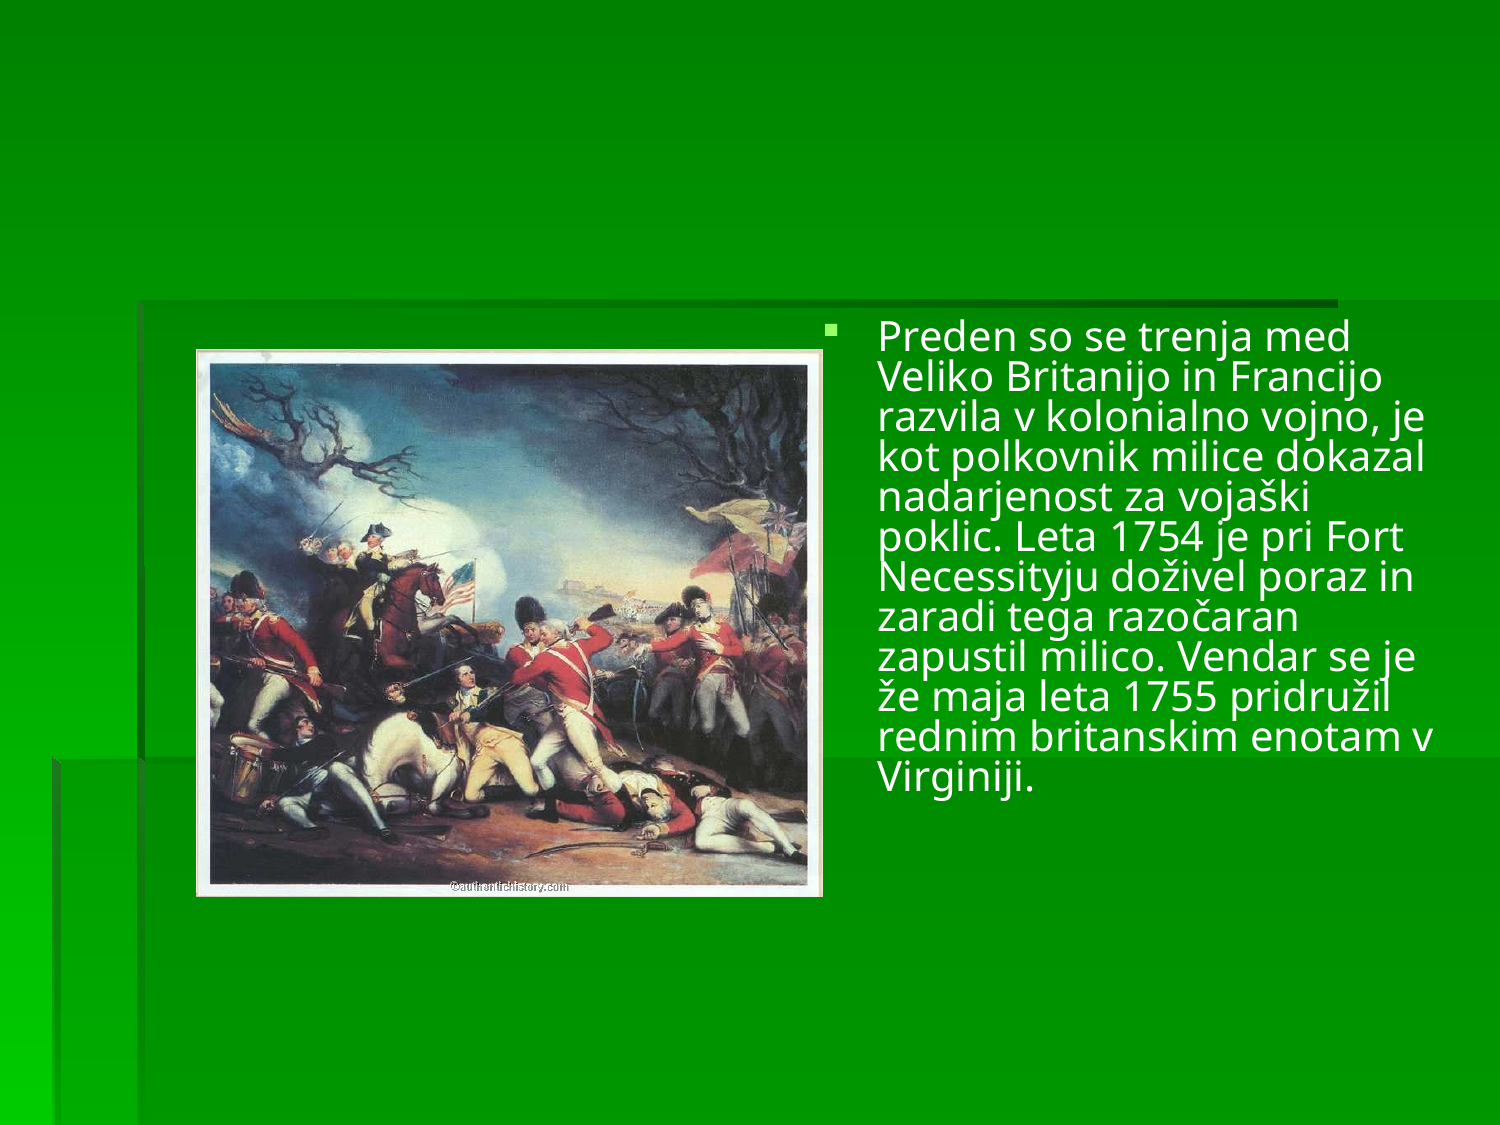

# Preden so se trenja med Veliko Britanijo in Francijo razvila v kolonialno vojno, je kot polkovnik milice dokazal nadarjenost za vojaški poklic. Leta 1754 je pri Fort Necessityju doživel poraz in zaradi tega razočaran zapustil milico. Vendar se je že maja leta 1755 pridružil rednim britanskim enotam v Virginiji.